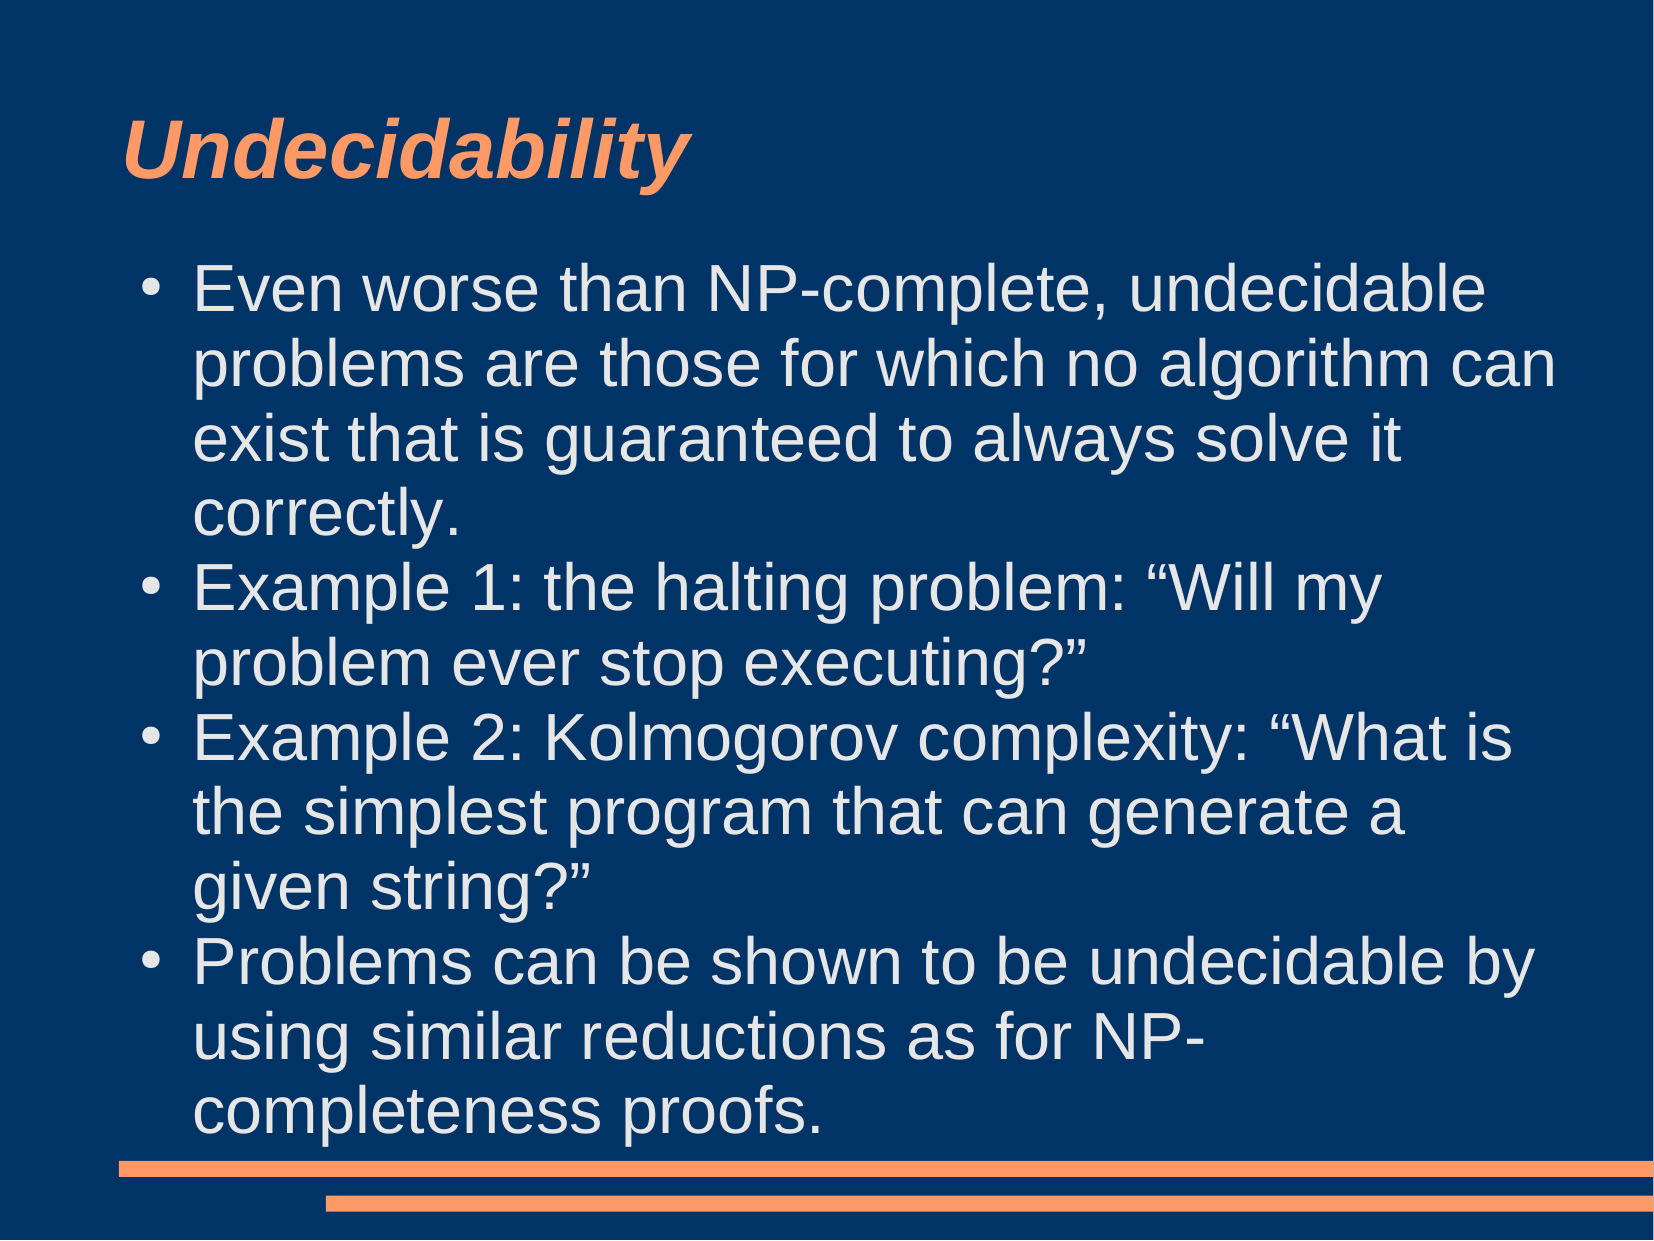

# Undecidability
Even worse than NP-complete, undecidable problems are those for which no algorithm can exist that is guaranteed to always solve it correctly.
Example 1: the halting problem: “Will my problem ever stop executing?”
Example 2: Kolmogorov complexity: “What is the simplest program that can generate a given string?”
Problems can be shown to be undecidable by using similar reductions as for NP-completeness proofs.